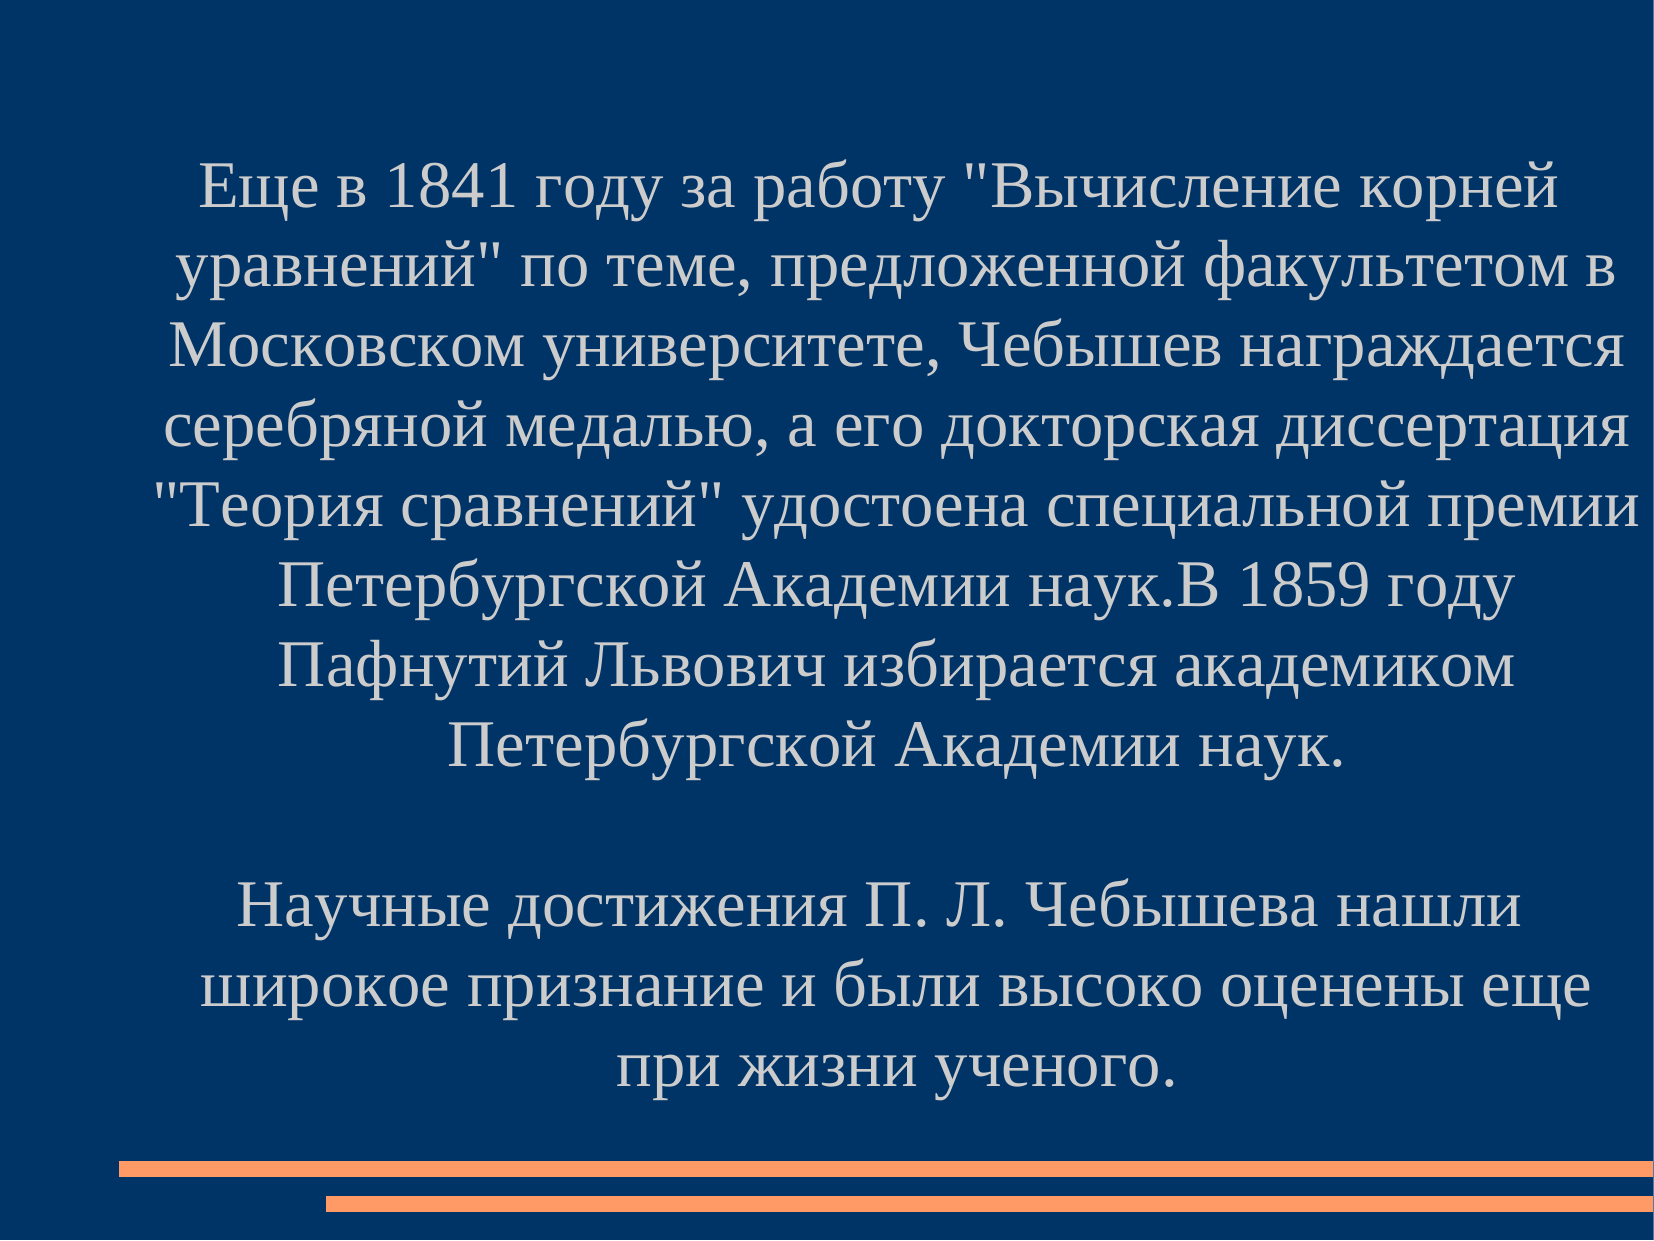

Еще в 1841 году за работу "Вычисление корней уравнений" по теме, предложенной факультетом в Московском университете, Чебышев награждается серебряной медалью, а его докторская диссертация "Теория сравнений" удостоена специальной премии Петербургской Академии наук.В 1859 году Пафнутий Львович избирается академиком Петербургской Академии наук.
Научные достижения П. Л. Чебышева нашли широкое признание и были высоко оценены еще при жизни ученого.
#